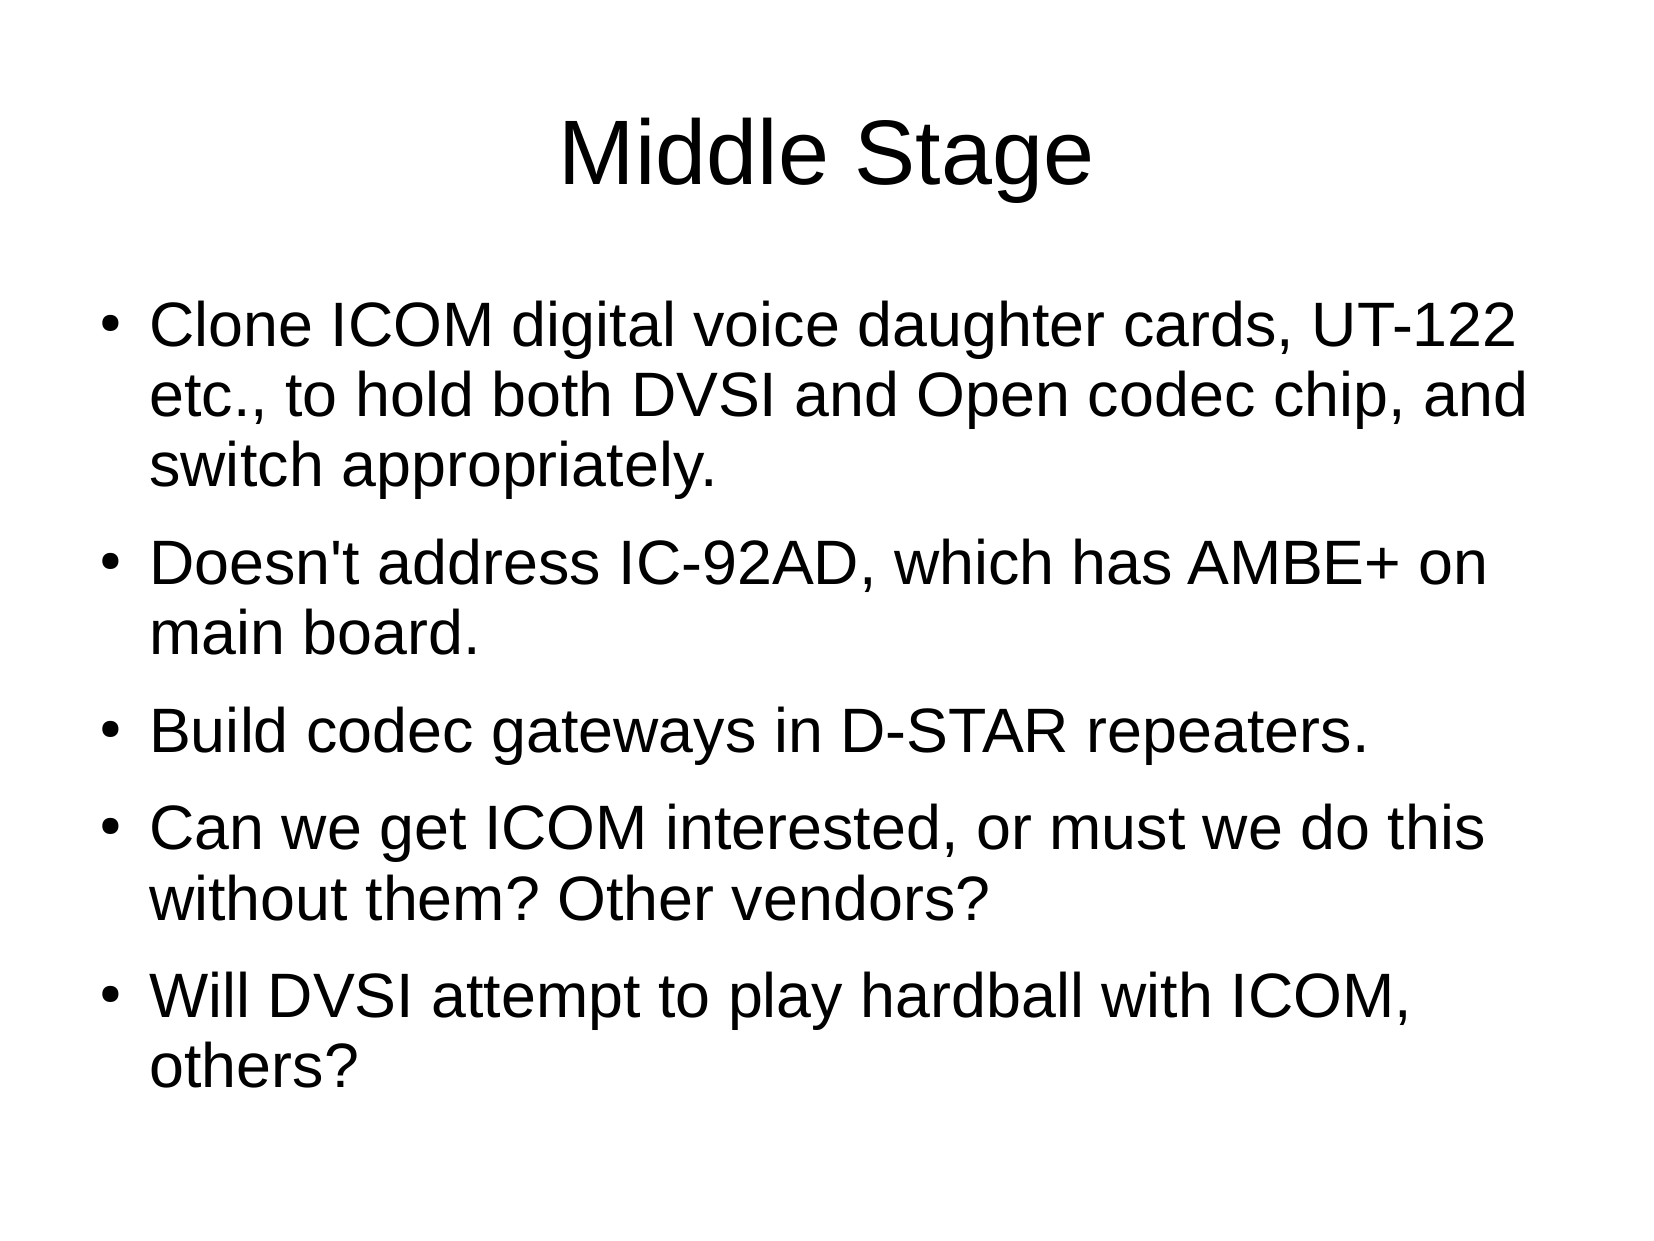

# Middle Stage
Clone ICOM digital voice daughter cards, UT-122 etc., to hold both DVSI and Open codec chip, and switch appropriately.
Doesn't address IC-92AD, which has AMBE+ on main board.
Build codec gateways in D-STAR repeaters.
Can we get ICOM interested, or must we do this without them? Other vendors?
Will DVSI attempt to play hardball with ICOM, others?